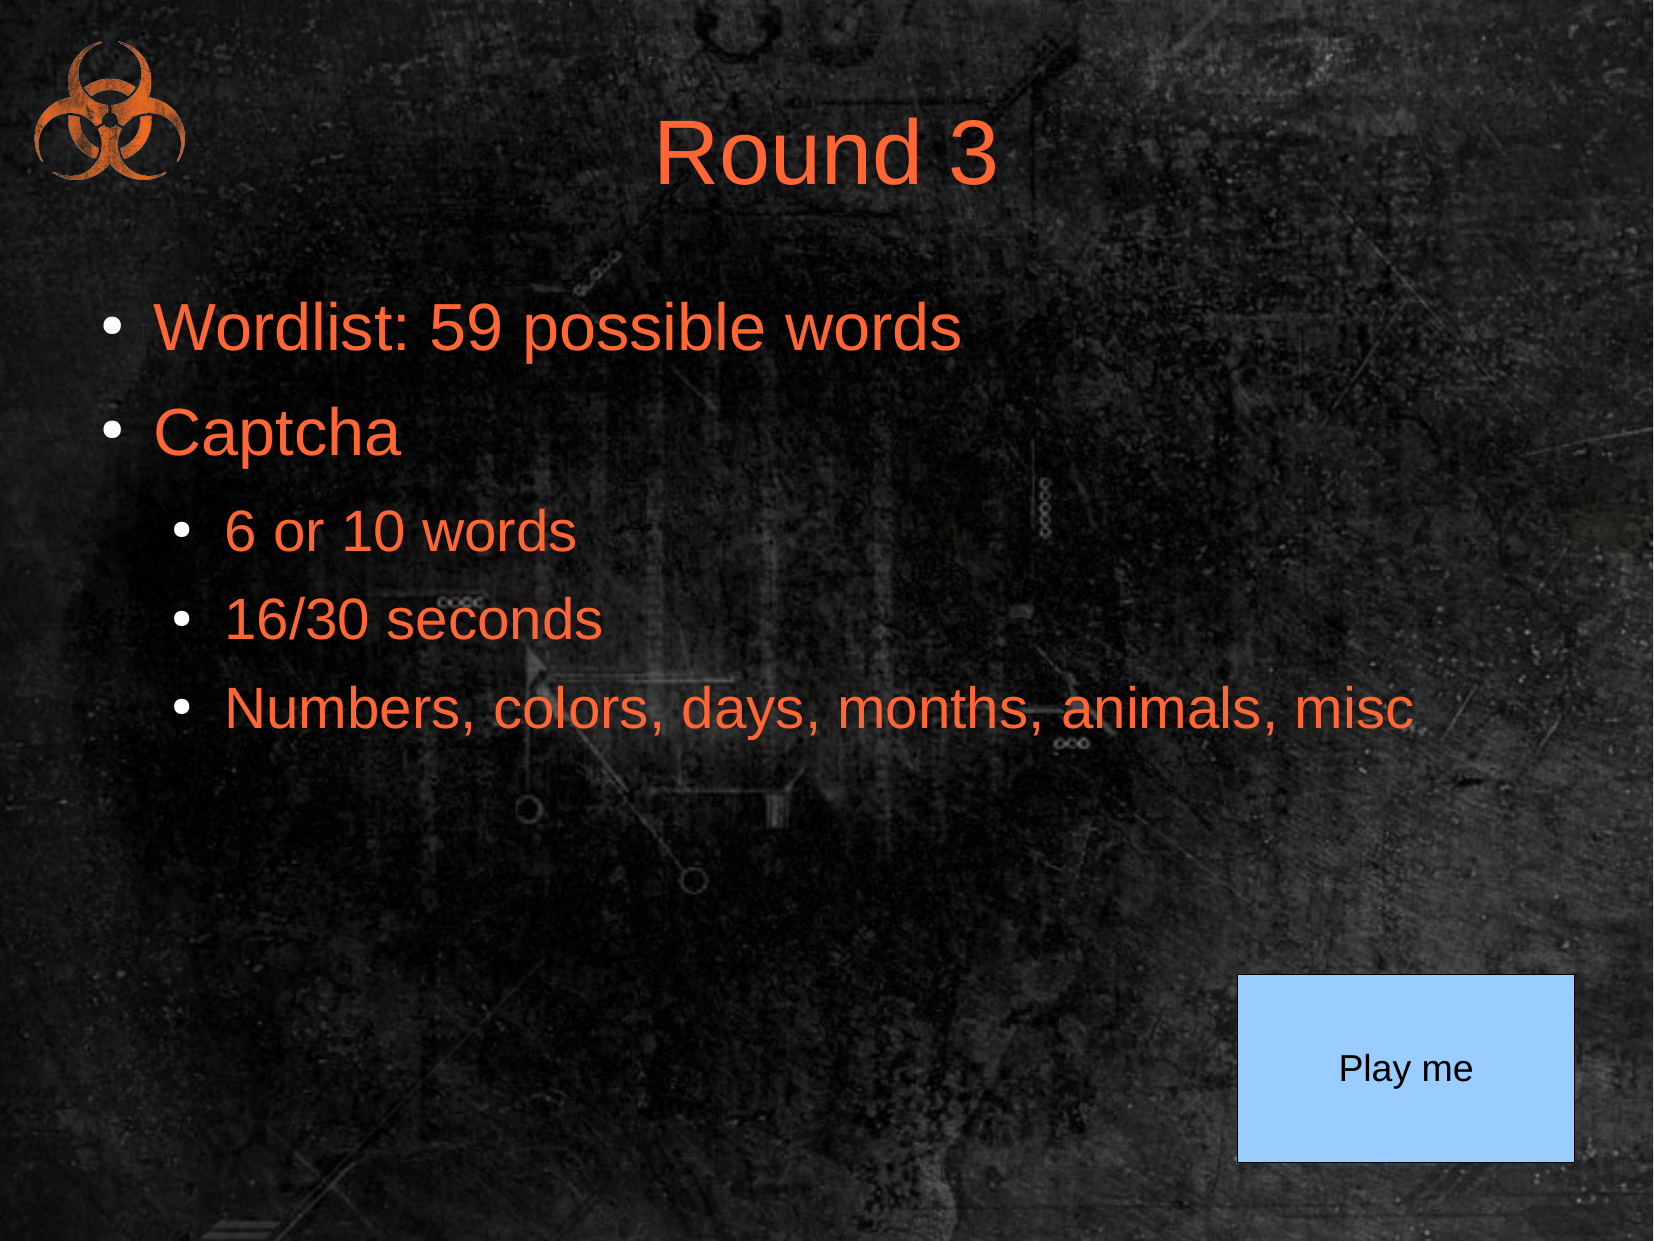

# Round 3
Wordlist: 59 possible words
Captcha
6 or 10 words
16/30 seconds
Numbers, colors, days, months, animals, misc
Play me